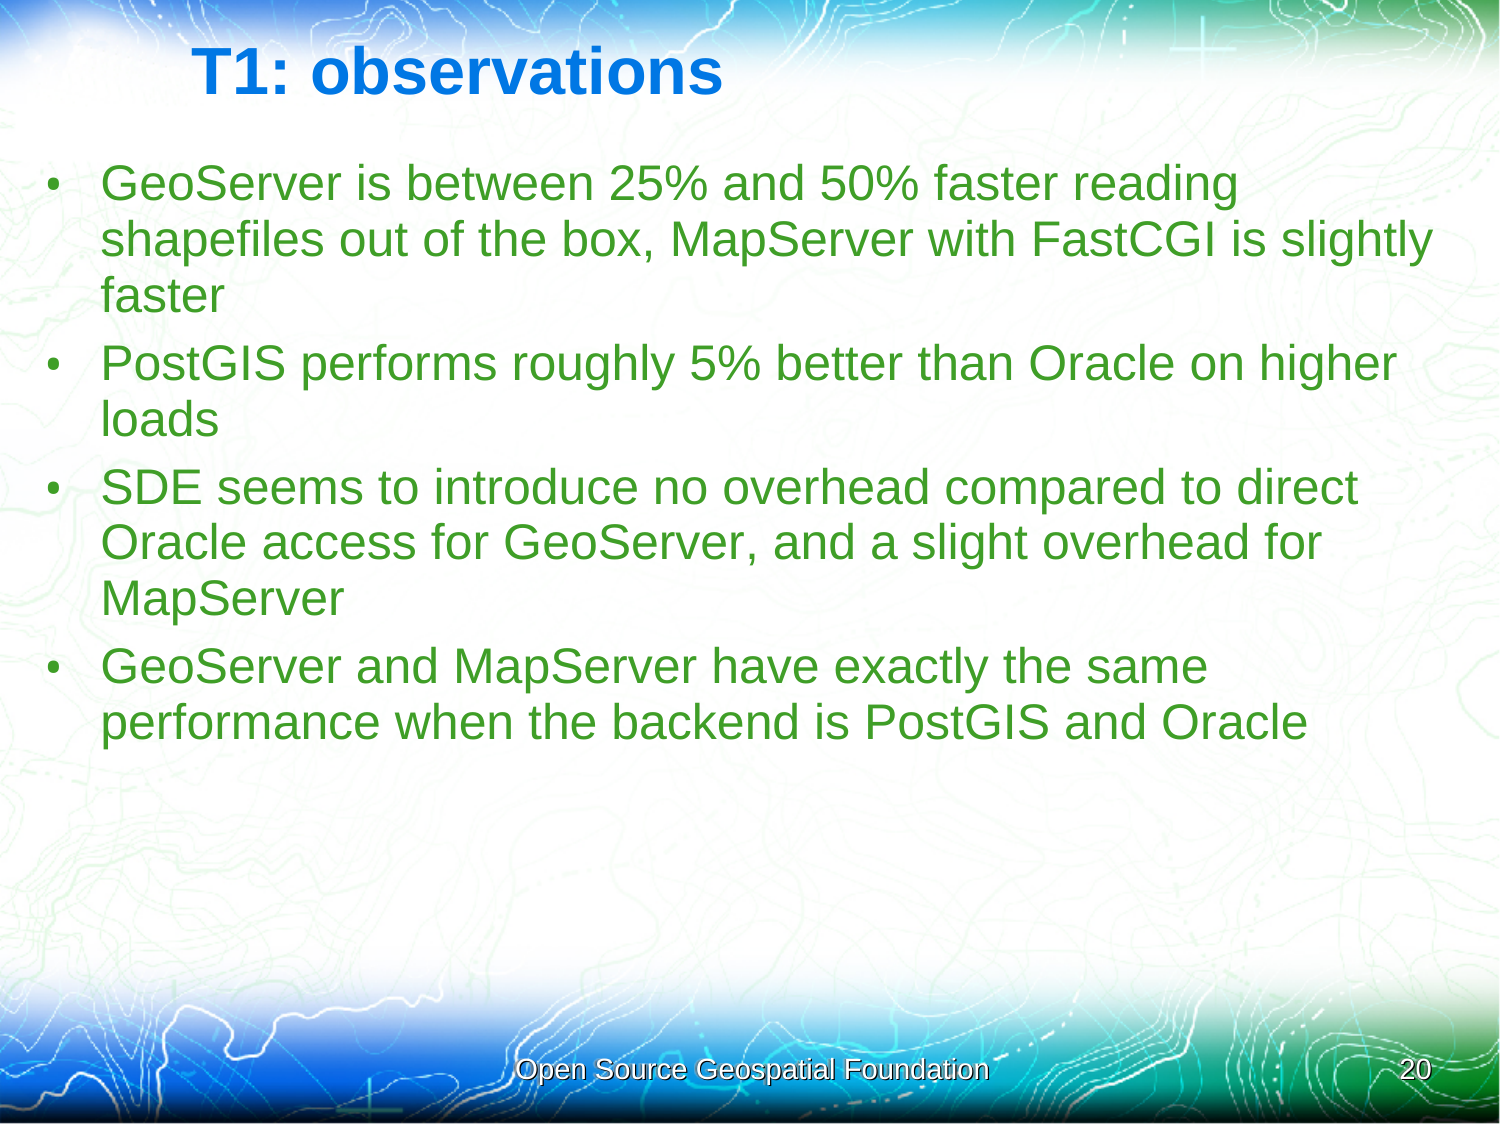

# T1: observations
GeoServer is between 25% and 50% faster reading shapefiles out of the box, MapServer with FastCGI is slightly faster
PostGIS performs roughly 5% better than Oracle on higher loads
SDE seems to introduce no overhead compared to direct Oracle access for GeoServer, and a slight overhead for MapServer
GeoServer and MapServer have exactly the same performance when the backend is PostGIS and Oracle
Open Source Geospatial Foundation
20